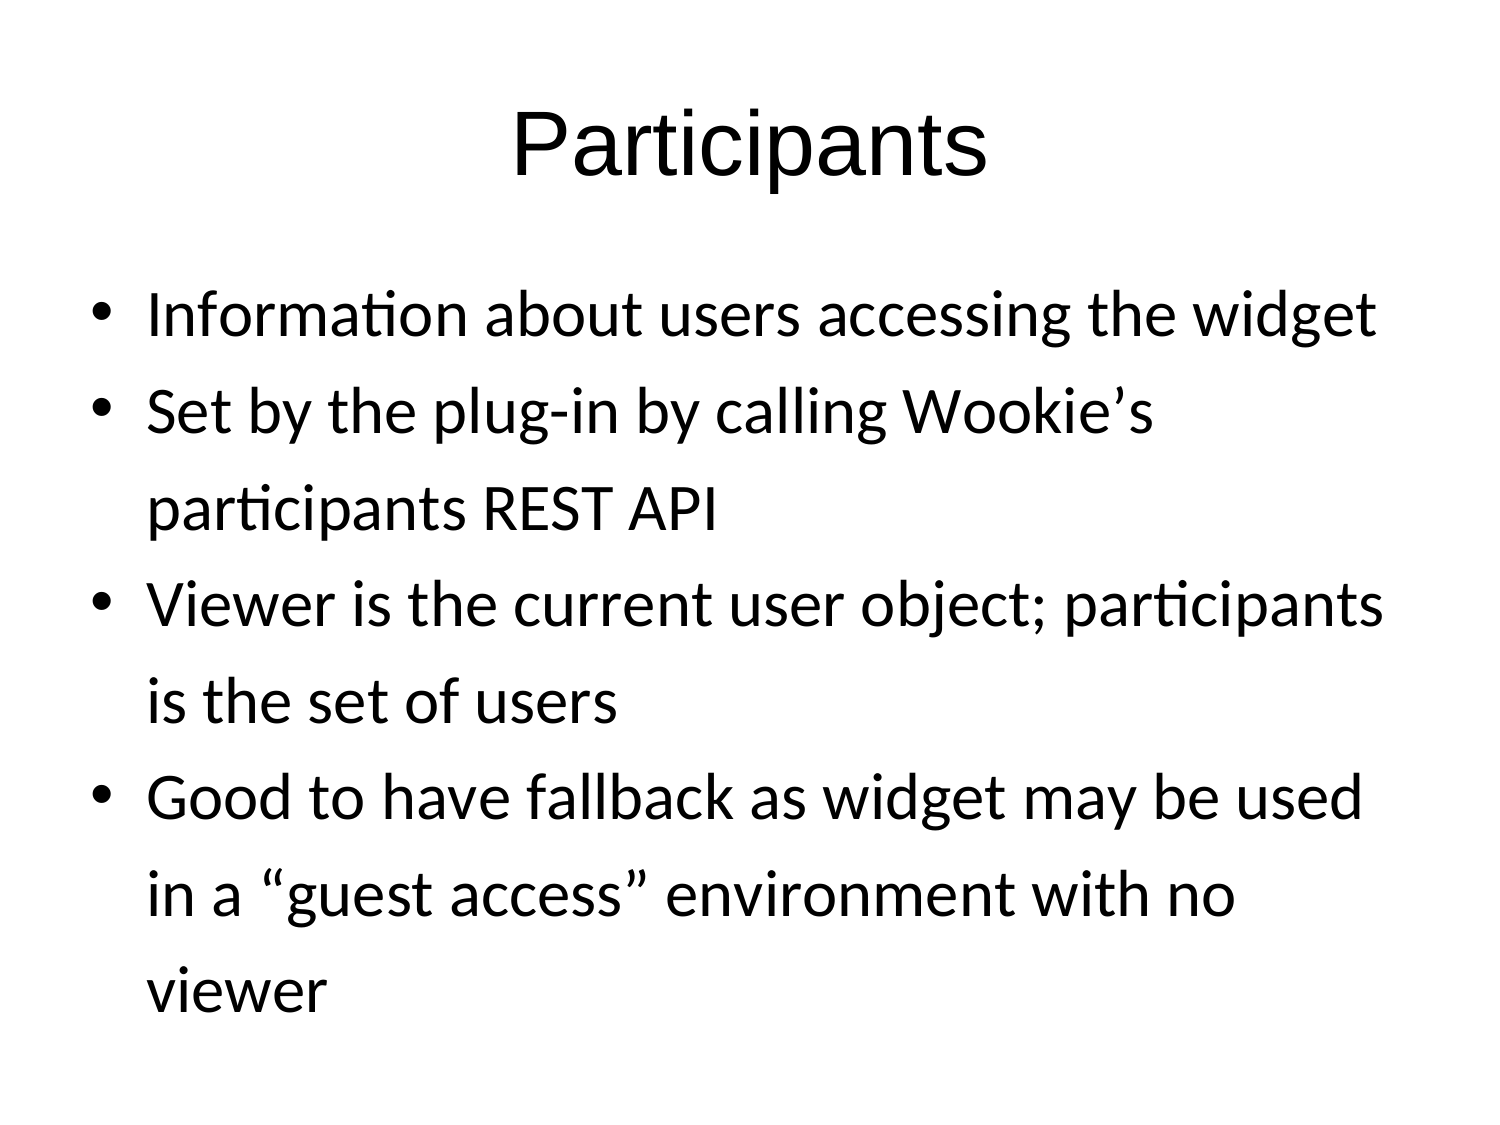

# Participants
Information about users accessing the widget
Set by the plug-in by calling Wookie’s
participants REST API
Viewer is the current user object; participants
is the set of users
Good to have fallback as widget may be used
in a “guest access” environment with no
viewer